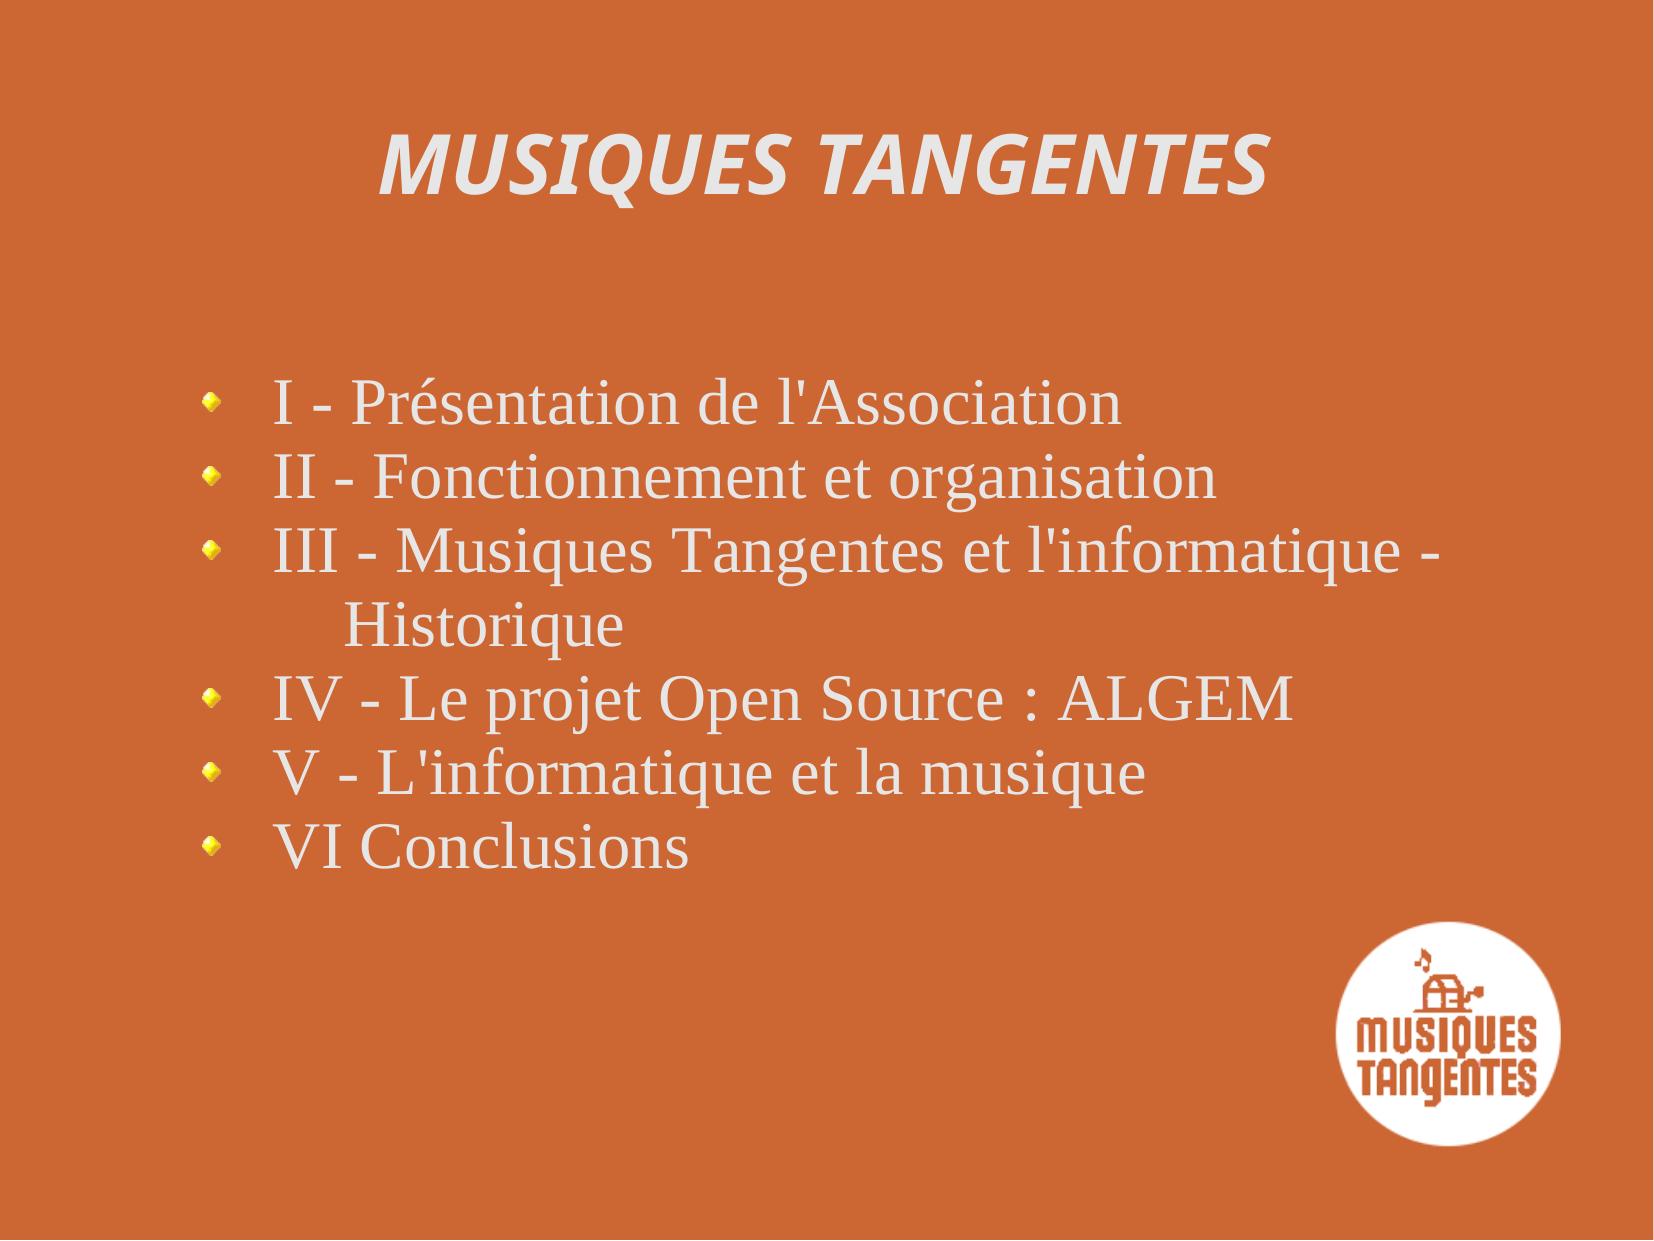

# MUSIQUES TANGENTES
I - Présentation de l'Association
II - Fonctionnement et organisation
III - Musiques Tangentes et l'informatique - Historique
IV - Le projet Open Source : ALGEM
V - L'informatique et la musique
VI Conclusions